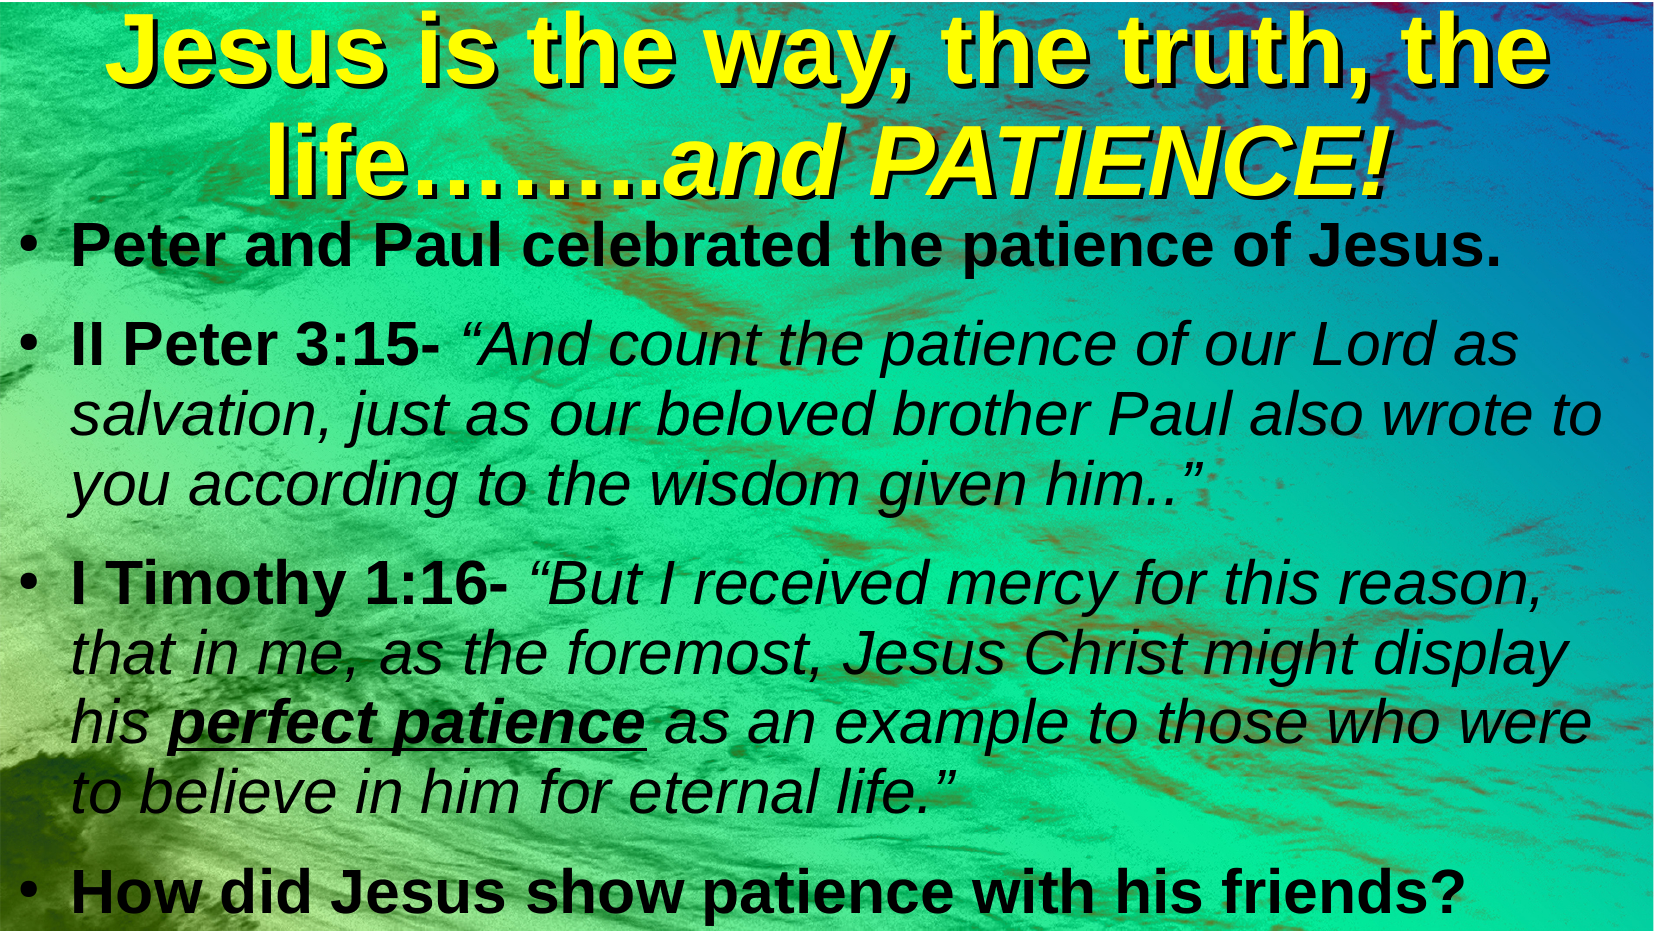

# Jesus is the way, the truth, the life……..and PATIENCE!
Peter and Paul celebrated the patience of Jesus.
II Peter 3:15- “And count the patience of our Lord as salvation, just as our beloved brother Paul also wrote to you according to the wisdom given him..”
I Timothy 1:16- “But I received mercy for this reason, that in me, as the foremost, Jesus Christ might display his perfect patience as an example to those who were to believe in him for eternal life.”
How did Jesus show patience with his friends?